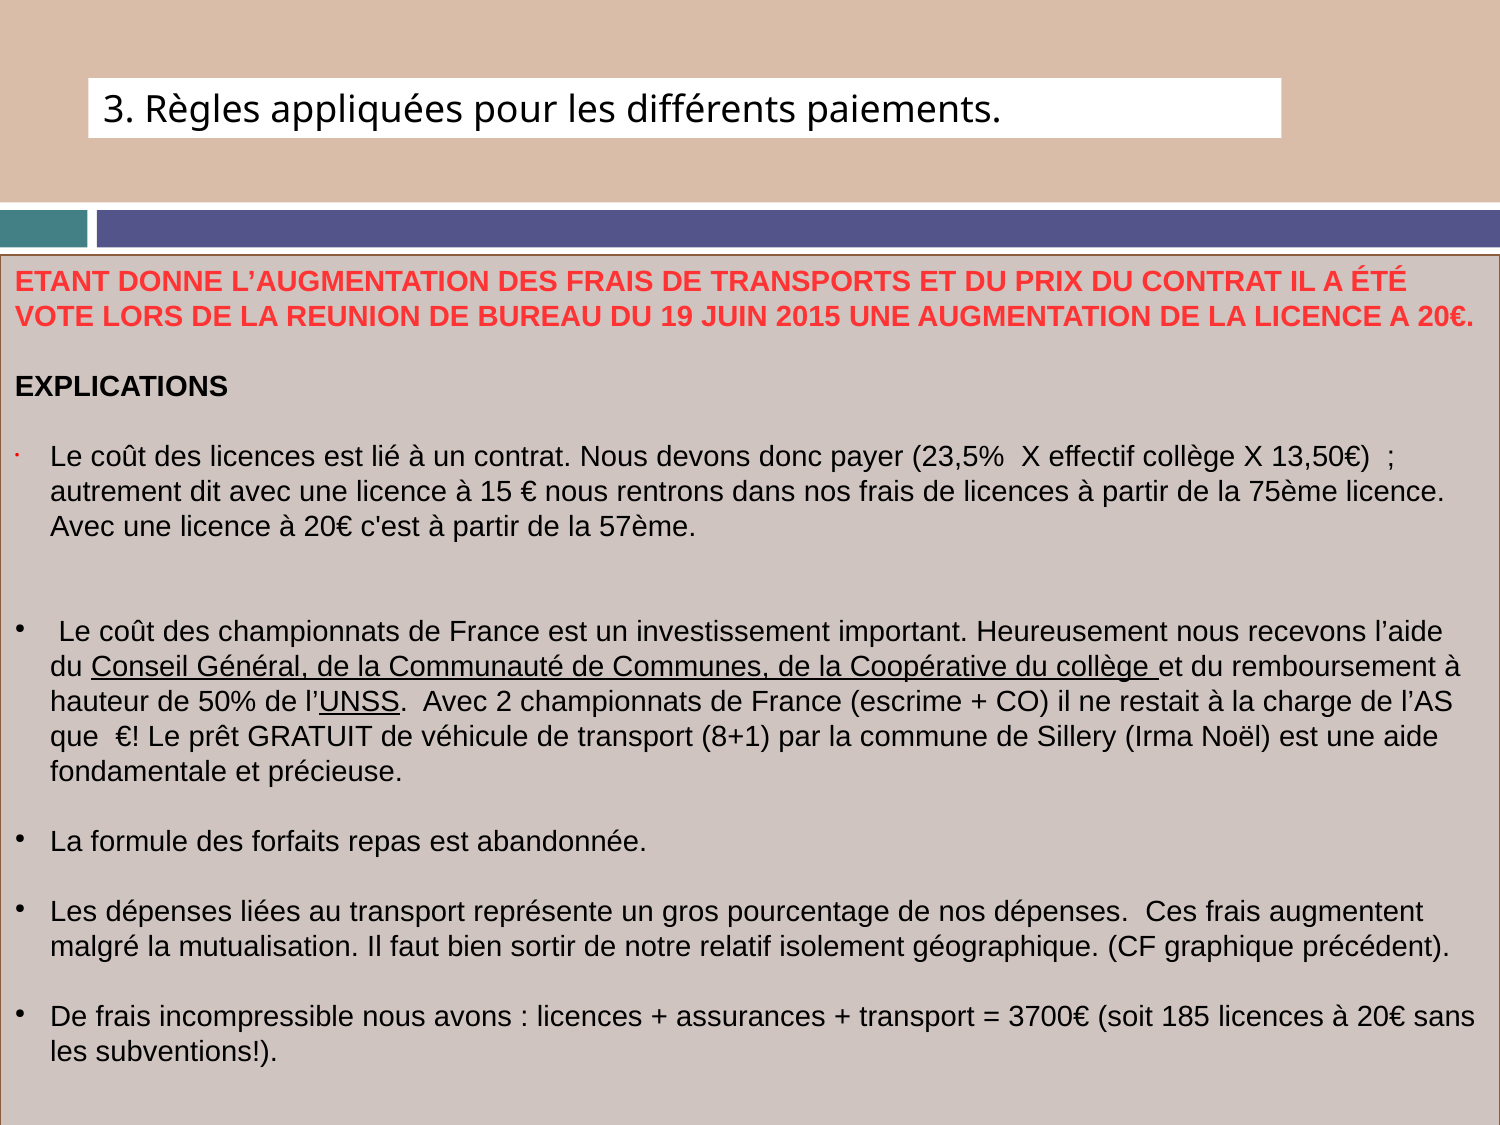

3. Règles appliquées pour les différents paiements.
ETANT DONNE L’AUGMENTATION DES FRAIS DE TRANSPORTS ET DU PRIX DU CONTRAT IL A ÉTÉ VOTE LORS DE LA REUNION DE BUREAU DU 19 JUIN 2015 UNE AUGMENTATION DE LA LICENCE A 20€.
EXPLICATIONS
Le coût des licences est lié à un contrat. Nous devons donc payer (23,5% X effectif collège X 13,50€) ; autrement dit avec une licence à 15 € nous rentrons dans nos frais de licences à partir de la 75ème licence. Avec une licence à 20€ c'est à partir de la 57ème.
 Le coût des championnats de France est un investissement important. Heureusement nous recevons l’aide du Conseil Général, de la Communauté de Communes, de la Coopérative du collège et du remboursement à hauteur de 50% de l’UNSS. Avec 2 championnats de France (escrime + CO) il ne restait à la charge de l’AS que €! Le prêt GRATUIT de véhicule de transport (8+1) par la commune de Sillery (Irma Noël) est une aide fondamentale et précieuse.
La formule des forfaits repas est abandonnée.
Les dépenses liées au transport représente un gros pourcentage de nos dépenses. Ces frais augmentent malgré la mutualisation. Il faut bien sortir de notre relatif isolement géographique. (CF graphique précédent).
De frais incompressible nous avons : licences + assurances + transport = 3700€ (soit 185 licences à 20€ sans les subventions!).
VOTE SUR LE BILAN FINANCIER!